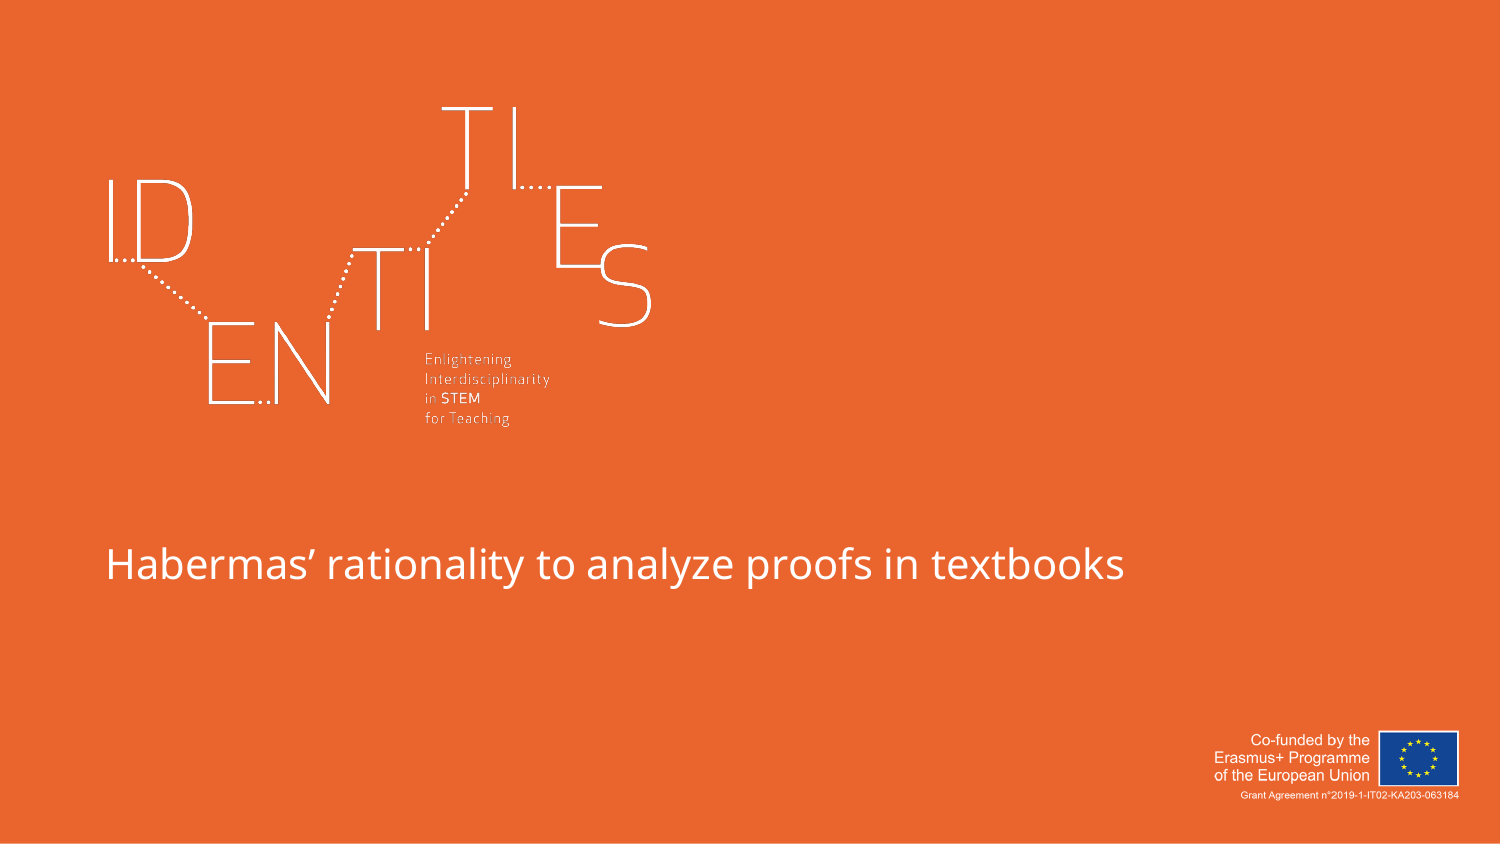

Habermas’ rationality to analyze proofs in textbooks